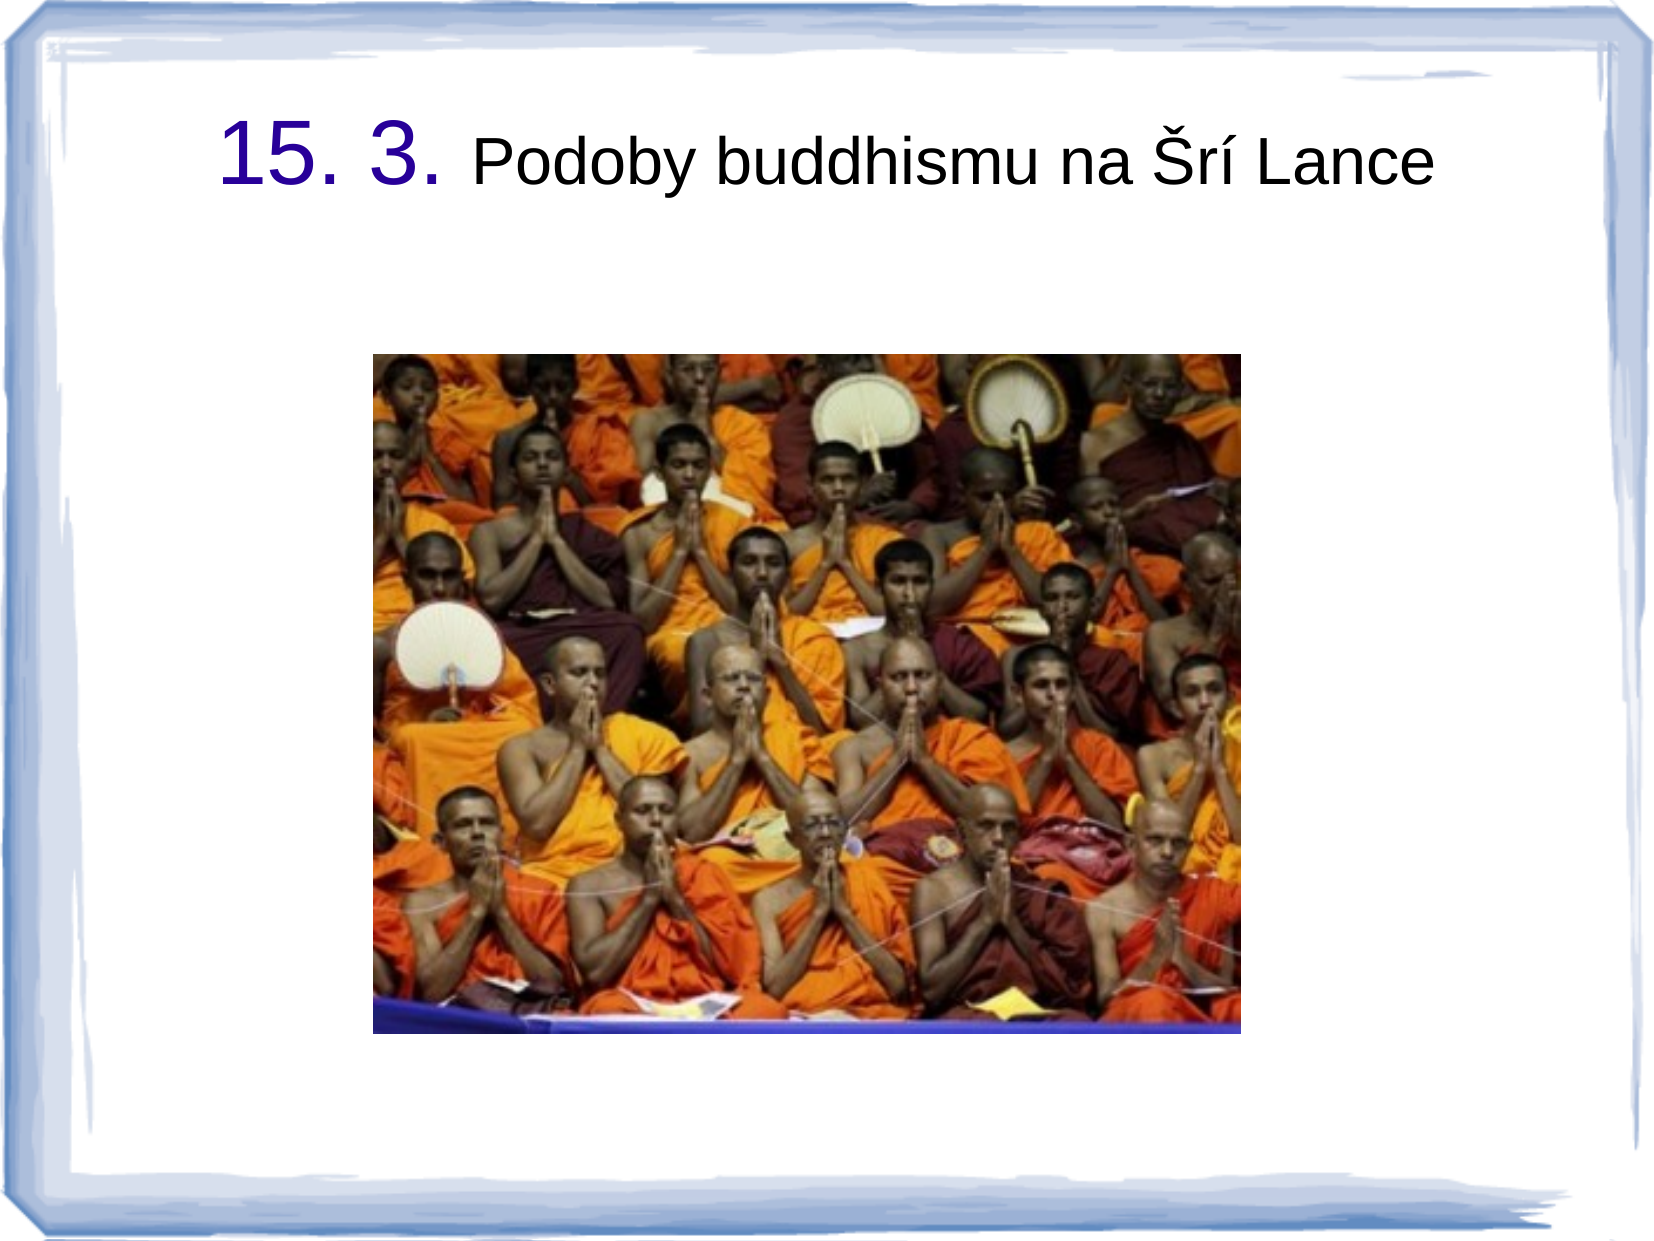

# 15. 3. Podoby buddhismu na Šrí Lance